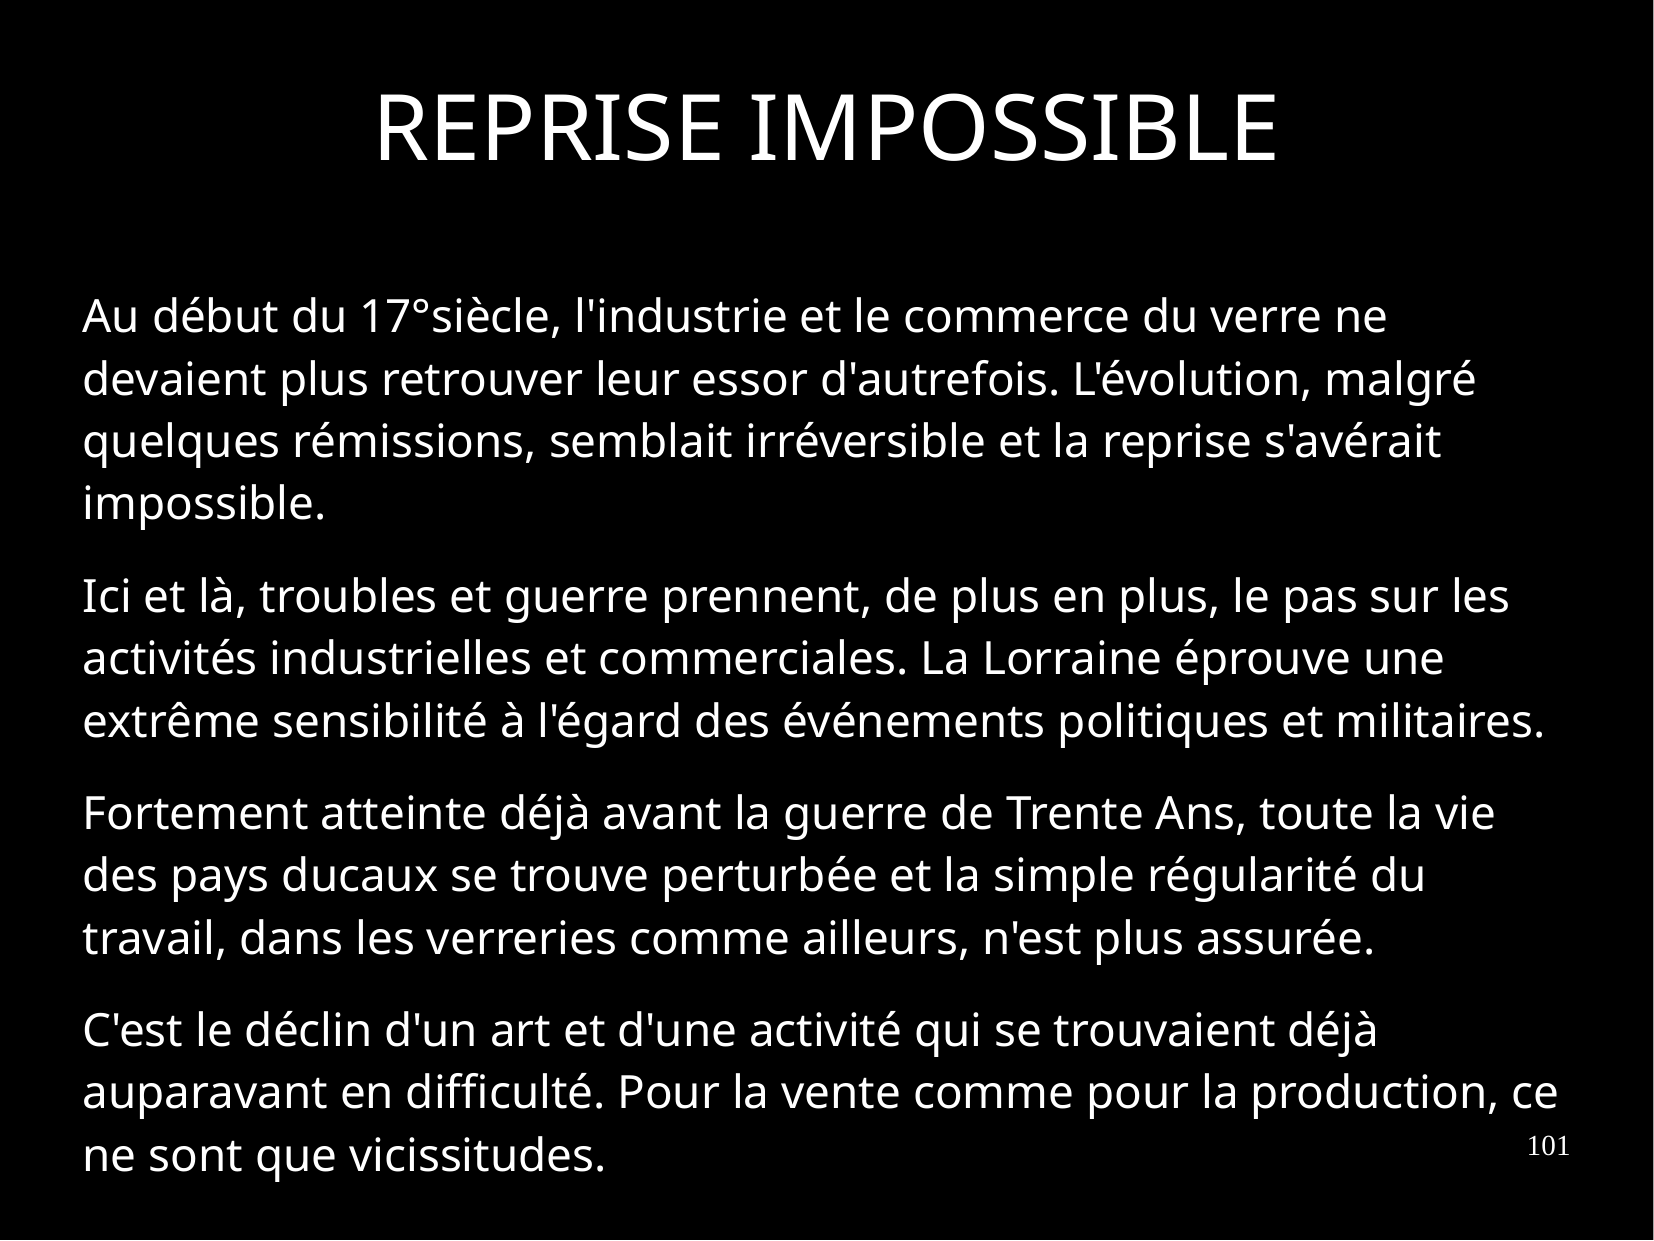

# REPRISE IMPOSSIBLE
Au début du 17°siècle, l'industrie et le commerce du verre ne devaient plus retrouver leur essor d'autrefois. L'évolution, malgré quelques rémissions, semblait irréversible et la reprise s'avérait impossible.
Ici et là, troubles et guerre prennent, de plus en plus, le pas sur les activités industrielles et commerciales. La Lorraine éprouve une extrême sensibilité à l'égard des événements politiques et militaires.
Fortement atteinte déjà avant la guerre de Trente Ans, toute la vie des pays ducaux se trouve perturbée et la simple régularité du travail, dans les verreries comme ailleurs, n'est plus assurée.
C'est le déclin d'un art et d'une activité qui se trouvaient déjà auparavant en difficulté. Pour la vente comme pour la production, ce ne sont que vicissitudes.
101